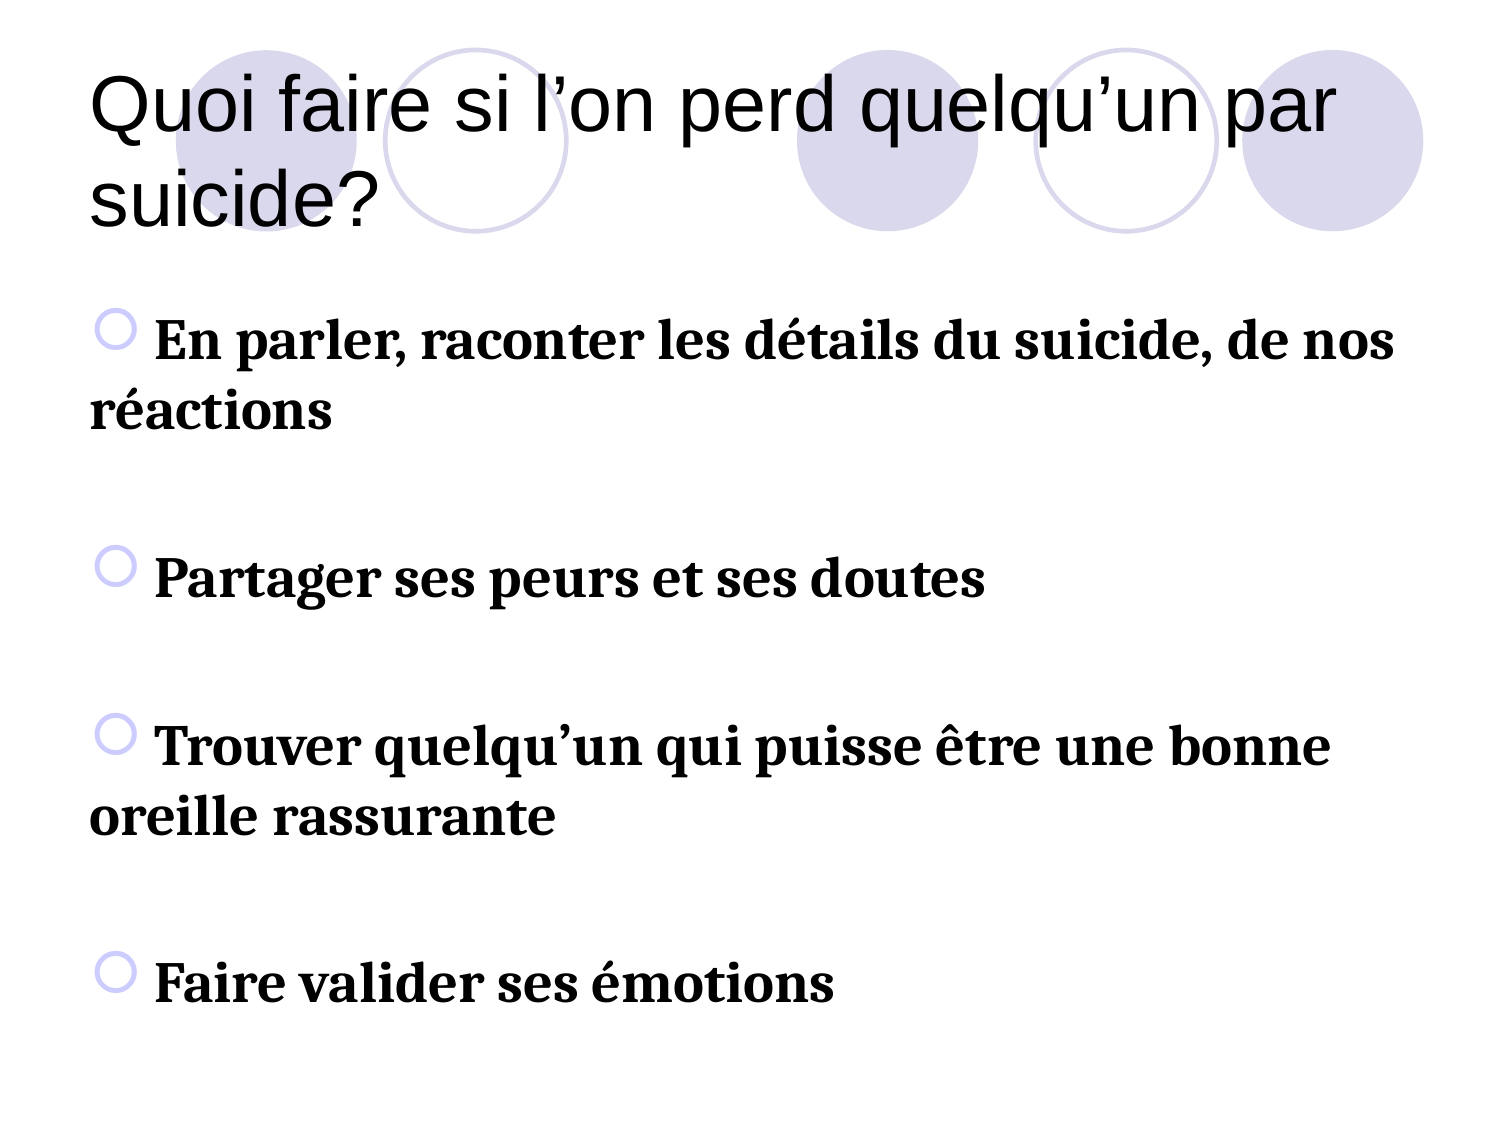

# Quoi faire si l’on perd quelqu’un par suicide?
 En parler, raconter les détails du suicide, de nos réactions
 Partager ses peurs et ses doutes
 Trouver quelqu’un qui puisse être une bonne oreille rassurante
 Faire valider ses émotions